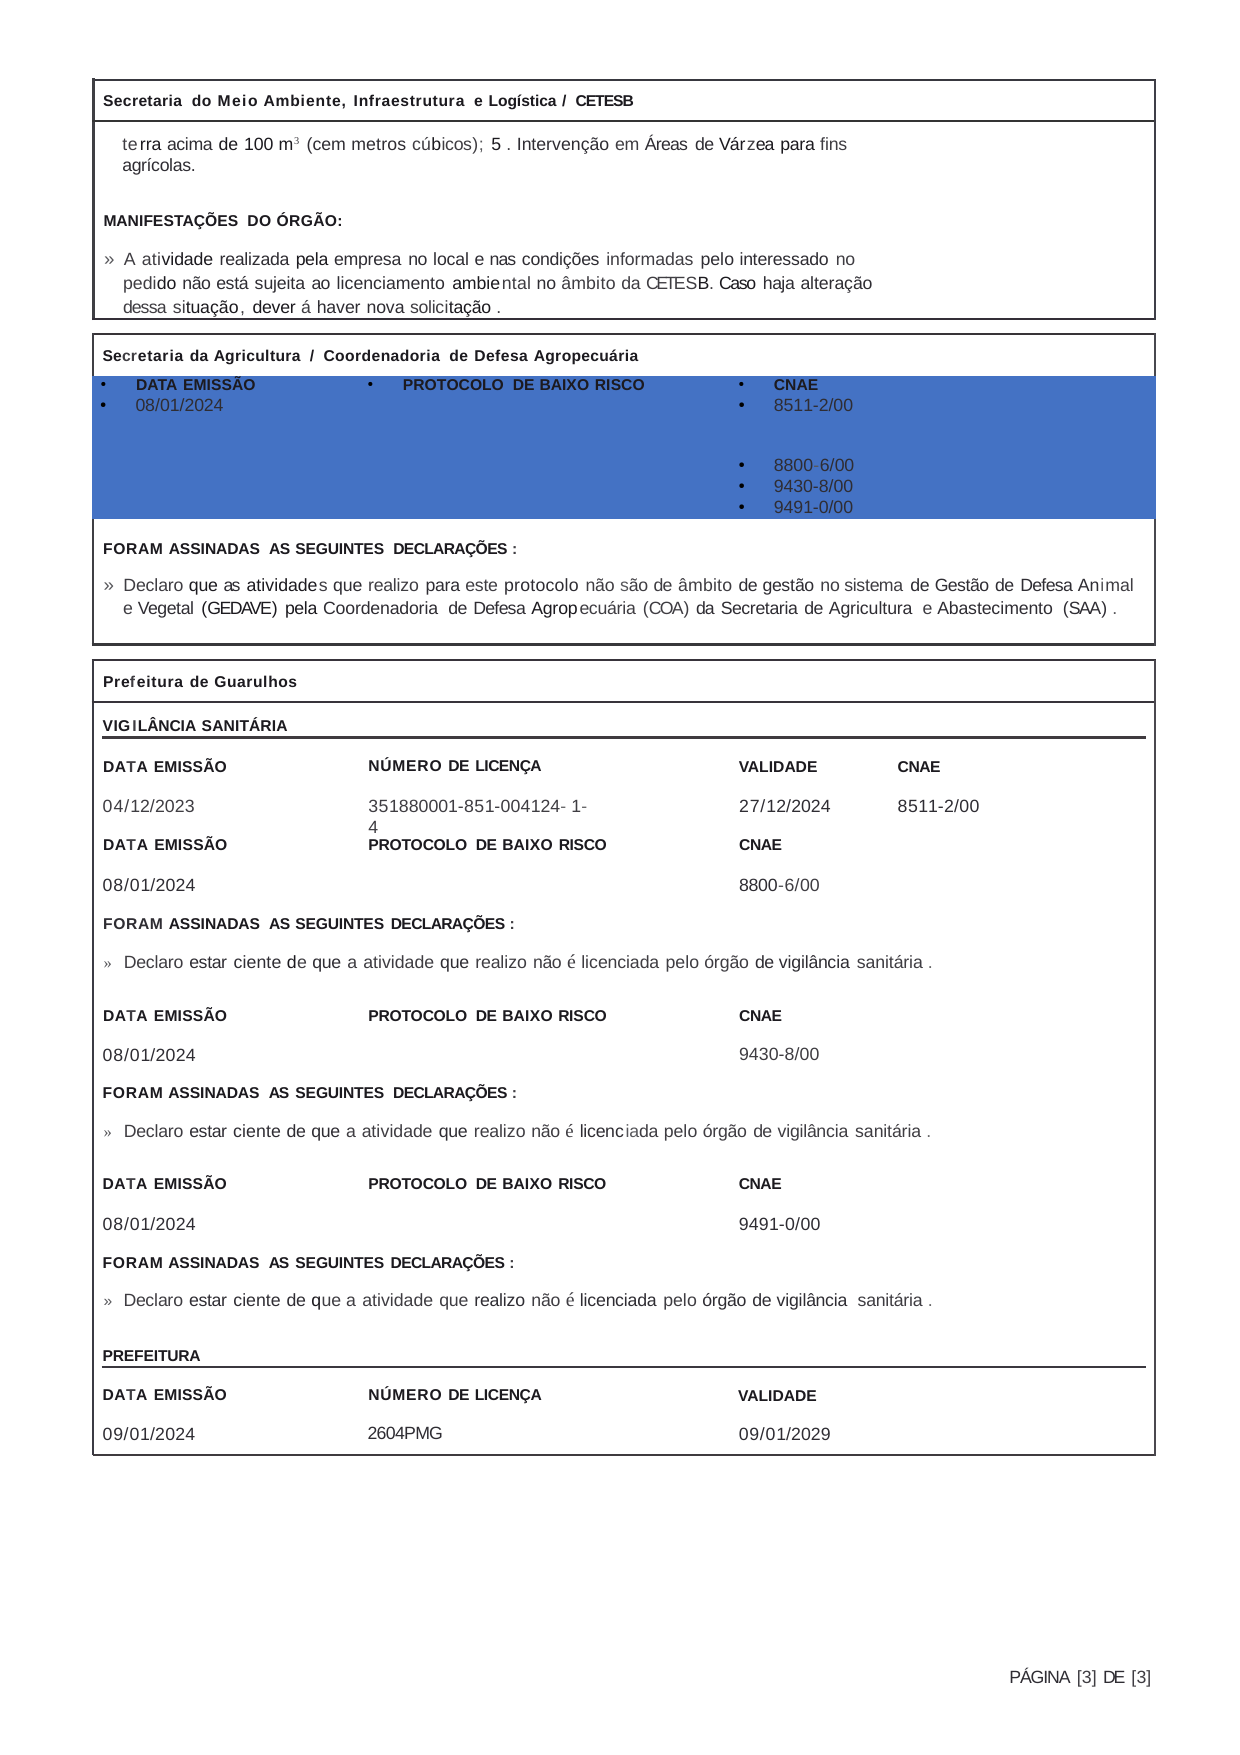

Secretaria do Meio Ambiente, Infraestrutura e Logística / CETESB
terra acima de 100 m3 (cem metros cúbicos); 5 . Intervenção em Áreas de Várzea para fins agrícolas.
MANIFESTAÇÕES DO ÓRGÃO:
» A atividade realizada pela empresa no local e nas condições informadas pelo interessado no pedido não está sujeita ao licenciamento ambiental no âmbito da CETESB. Caso haja alteração dessa situação, dever á haver nova solicitação .
Secretaria da Agricultura / Coordenadoria de Defesa Agropecuária
| DATA EMISSÃO | PROTOCOLO DE BAIXO RISCO | CNAE |
| --- | --- | --- |
| 08/01/2024 | | 8511-2/00 |
| | | 8800-6/00 |
| | | 9430-8/00 |
| | | 9491-0/00 |
FORAM ASSINADAS AS SEGUINTES DECLARAÇÕES :
» Declaro que as atividades que realizo para este protocolo não são de âmbito de gestão no sistema de Gestão de Defesa Animal e Vegetal (GEDAVE) pela Coordenadoria de Defesa Agropecuária (COA) da Secretaria de Agricultura e Abastecimento (SAA) .
Prefeitura de Guarulhos
VIGILÂNCIA SANITÁRIA
NÚMERO DE LICENÇA
DATA EMISSÃO
VALIDADE
CNAE
351880001-851-004124- 1-4
04/12/2023
27/12/2024
8511-2/00
DATA EMISSÃO
PROTOCOLO DE BAIXO RISCO
CNAE
8800-6/00
08/01/2024
FORAM ASSINADAS AS SEGUINTES DECLARAÇÕES :
» Declaro estar ciente de que a atividade que realizo não é licenciada pelo órgão de vigilância sanitária .
DATA EMISSÃO
PROTOCOLO DE BAIXO RISCO
CNAE
9430-8/00
08/01/2024
FORAM ASSINADAS AS SEGUINTES DECLARAÇÕES :
» Declaro estar ciente de que a atividade que realizo não é licenciada pelo órgão de vigilância sanitária .
DATA EMISSÃO
PROTOCOLO DE BAIXO RISCO
CNAE
08/01/2024
9491-0/00
FORAM ASSINADAS AS SEGUINTES DECLARAÇÕES :
» Declaro estar ciente de que a atividade que realizo não é licenciada pelo órgão de vigilância sanitária .
PREFEITURA
DATA EMISSÃO
NÚMERO DE LICENÇA
VALIDADE
2604PMG
09/01/2024
09/01/2029
PÁGINA [3] DE [3]